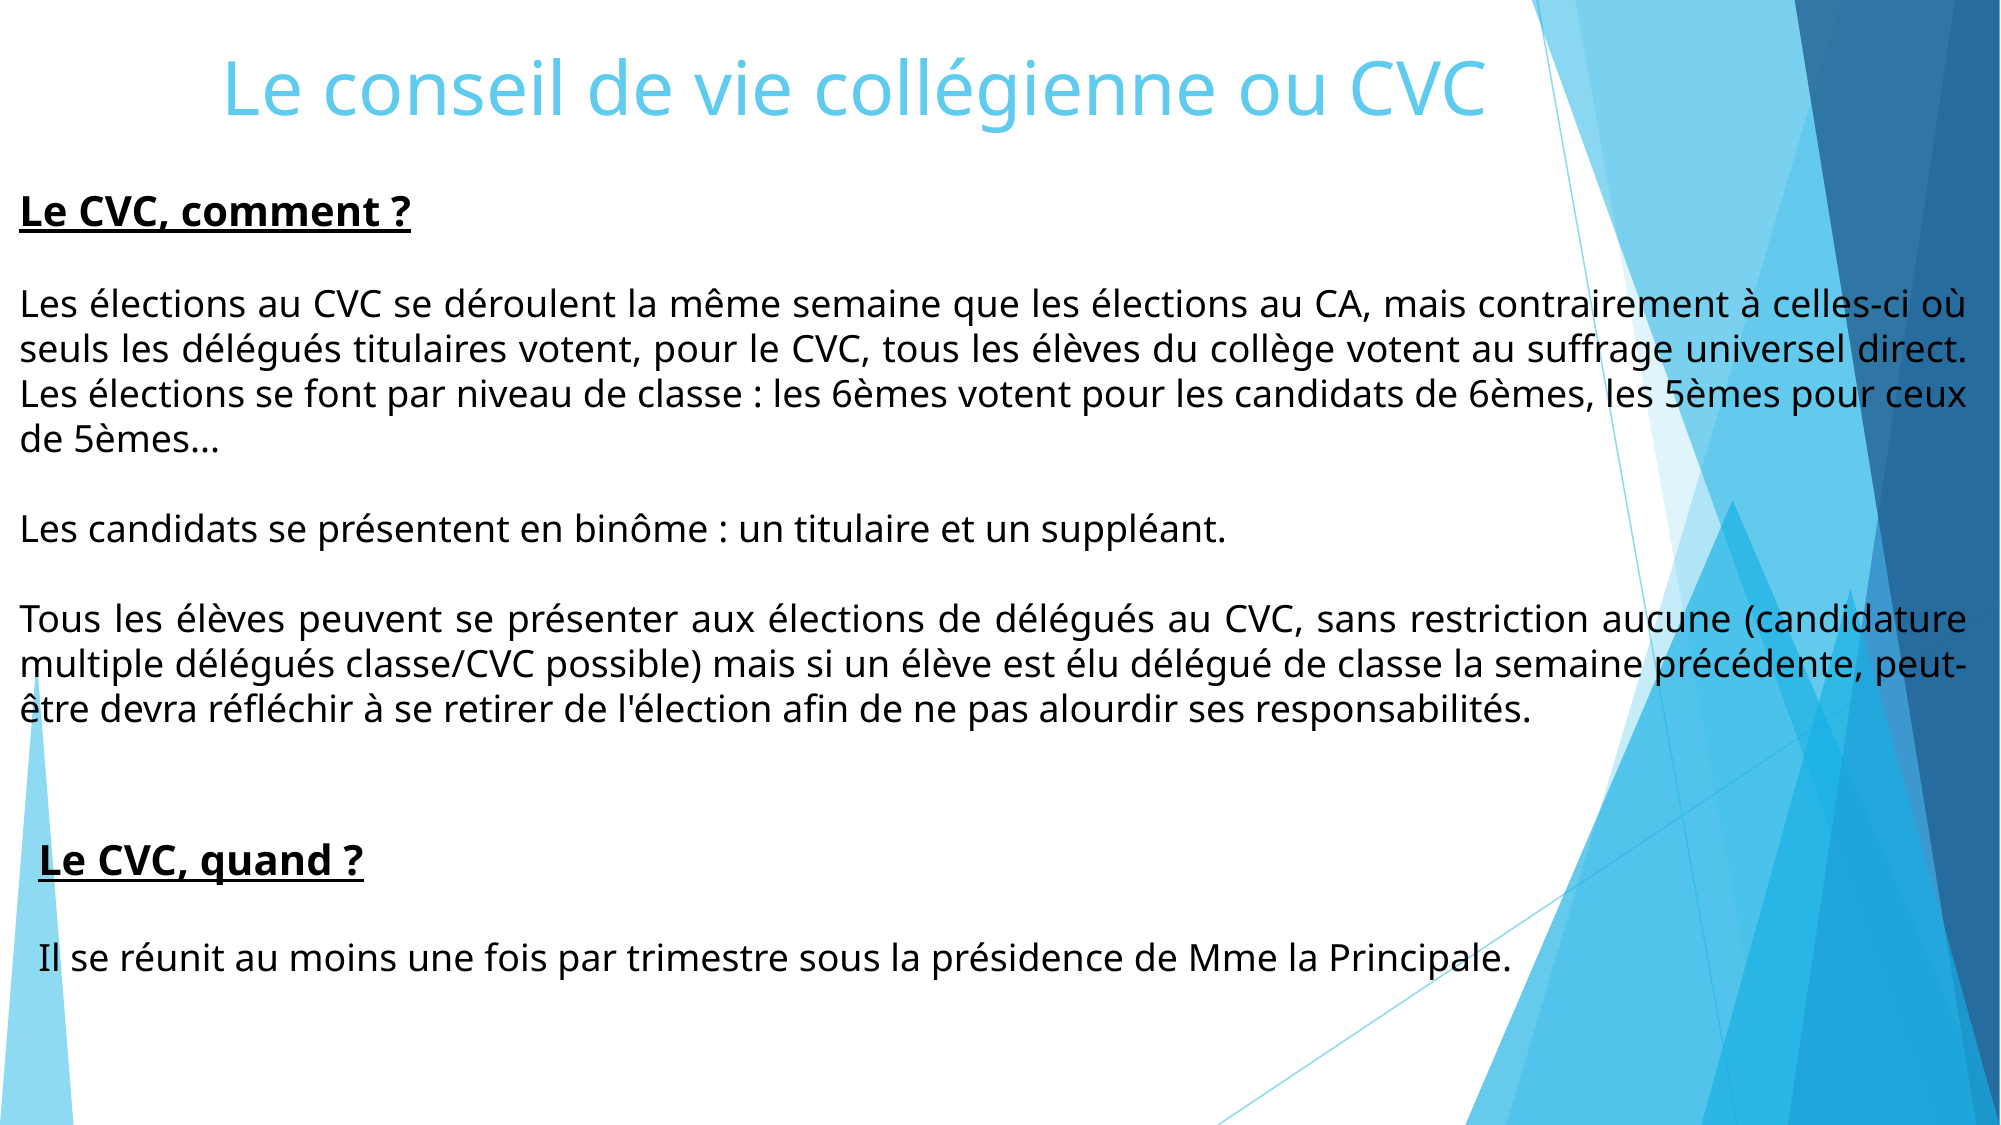

Le conseil de vie collégienne ou CVC
Le CVC, comment ?
Les élections au CVC se déroulent la même semaine que les élections au CA, mais contrairement à celles-ci où seuls les délégués titulaires votent, pour le CVC, tous les élèves du collège votent au suffrage universel direct. Les élections se font par niveau de classe : les 6èmes votent pour les candidats de 6èmes, les 5èmes pour ceux de 5èmes...
Les candidats se présentent en binôme : un titulaire et un suppléant.
Tous les élèves peuvent se présenter aux élections de délégués au CVC, sans restriction aucune (candidature multiple délégués classe/CVC possible) mais si un élève est élu délégué de classe la semaine précédente, peut-être devra réfléchir à se retirer de l'élection afin de ne pas alourdir ses responsabilités.
Le CVC, quand ?
Il se réunit au moins une fois par trimestre sous la présidence de Mme la Principale.